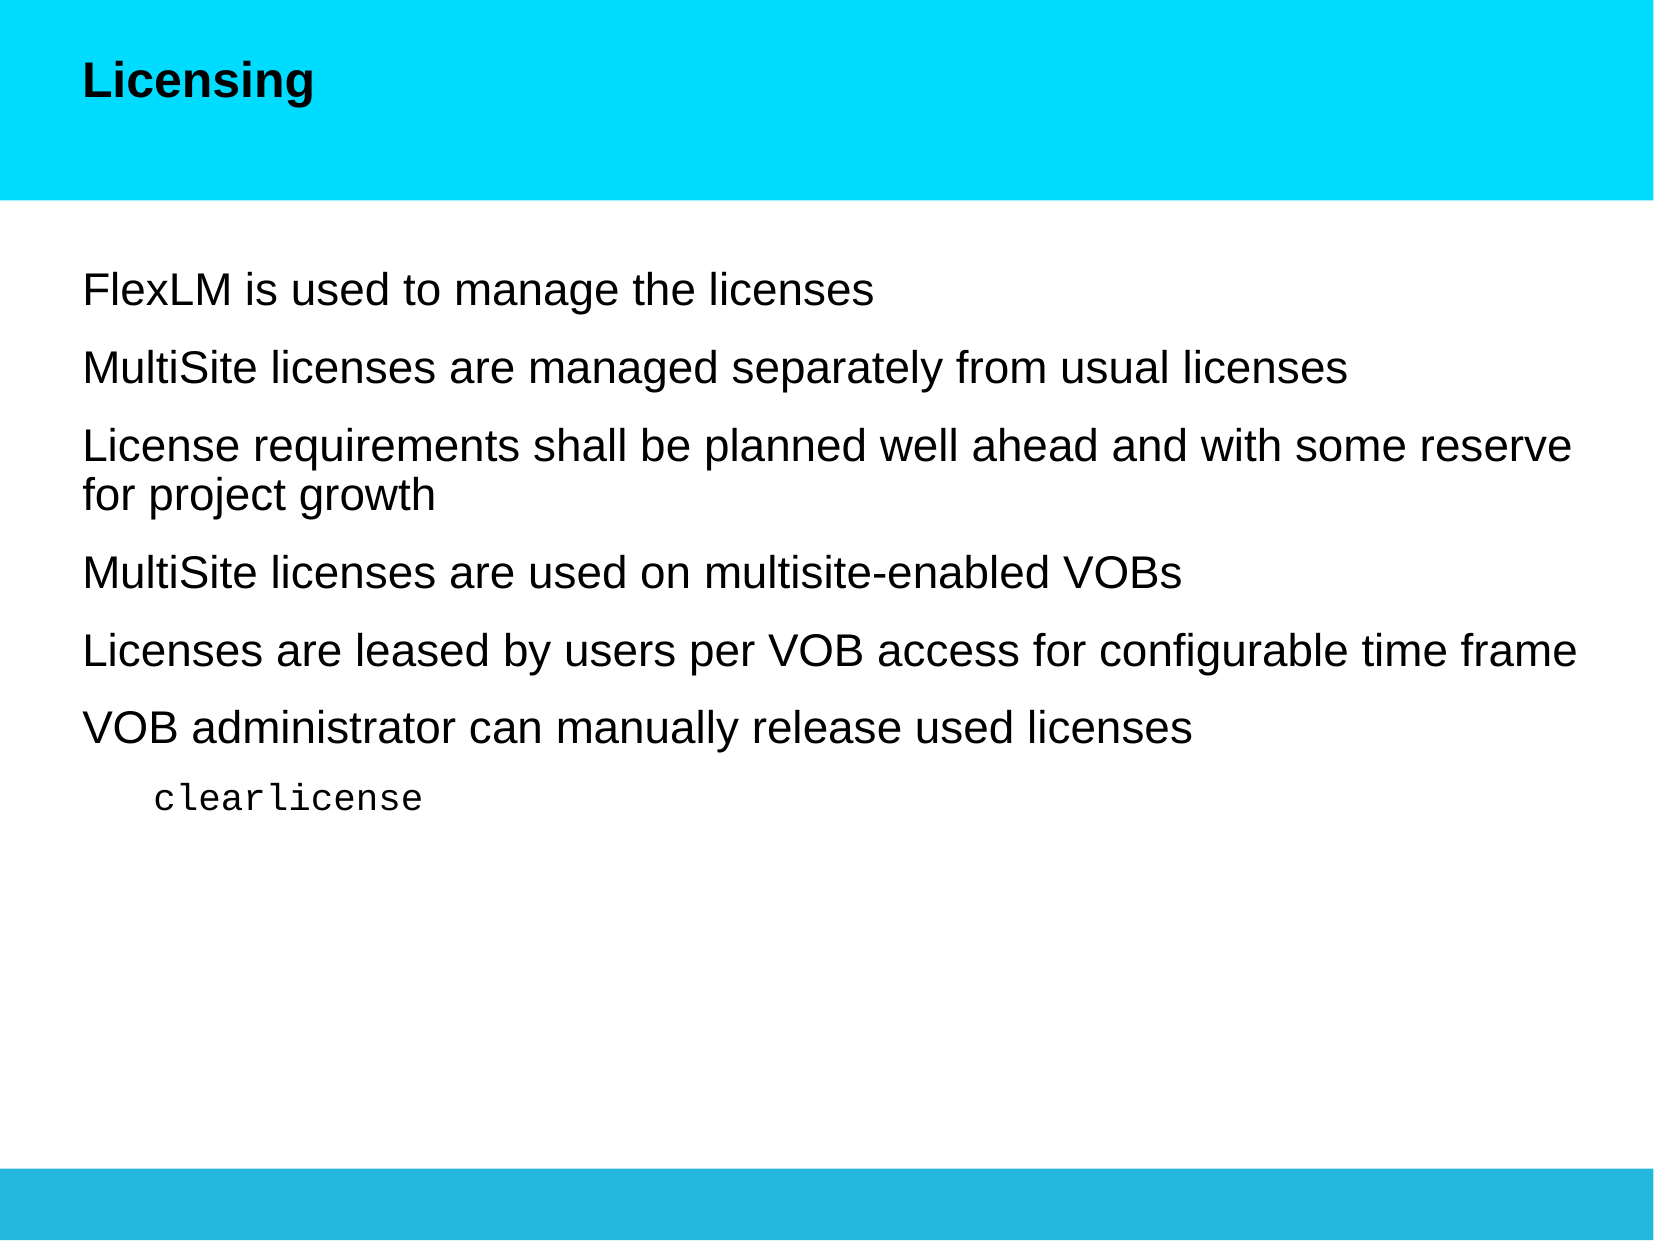

# Licensing
FlexLM is used to manage the licenses
MultiSite licenses are managed separately from usual licenses
License requirements shall be planned well ahead and with some reserve for project growth
MultiSite licenses are used on multisite-enabled VOBs
Licenses are leased by users per VOB access for configurable time frame
VOB administrator can manually release used licenses
clearlicense